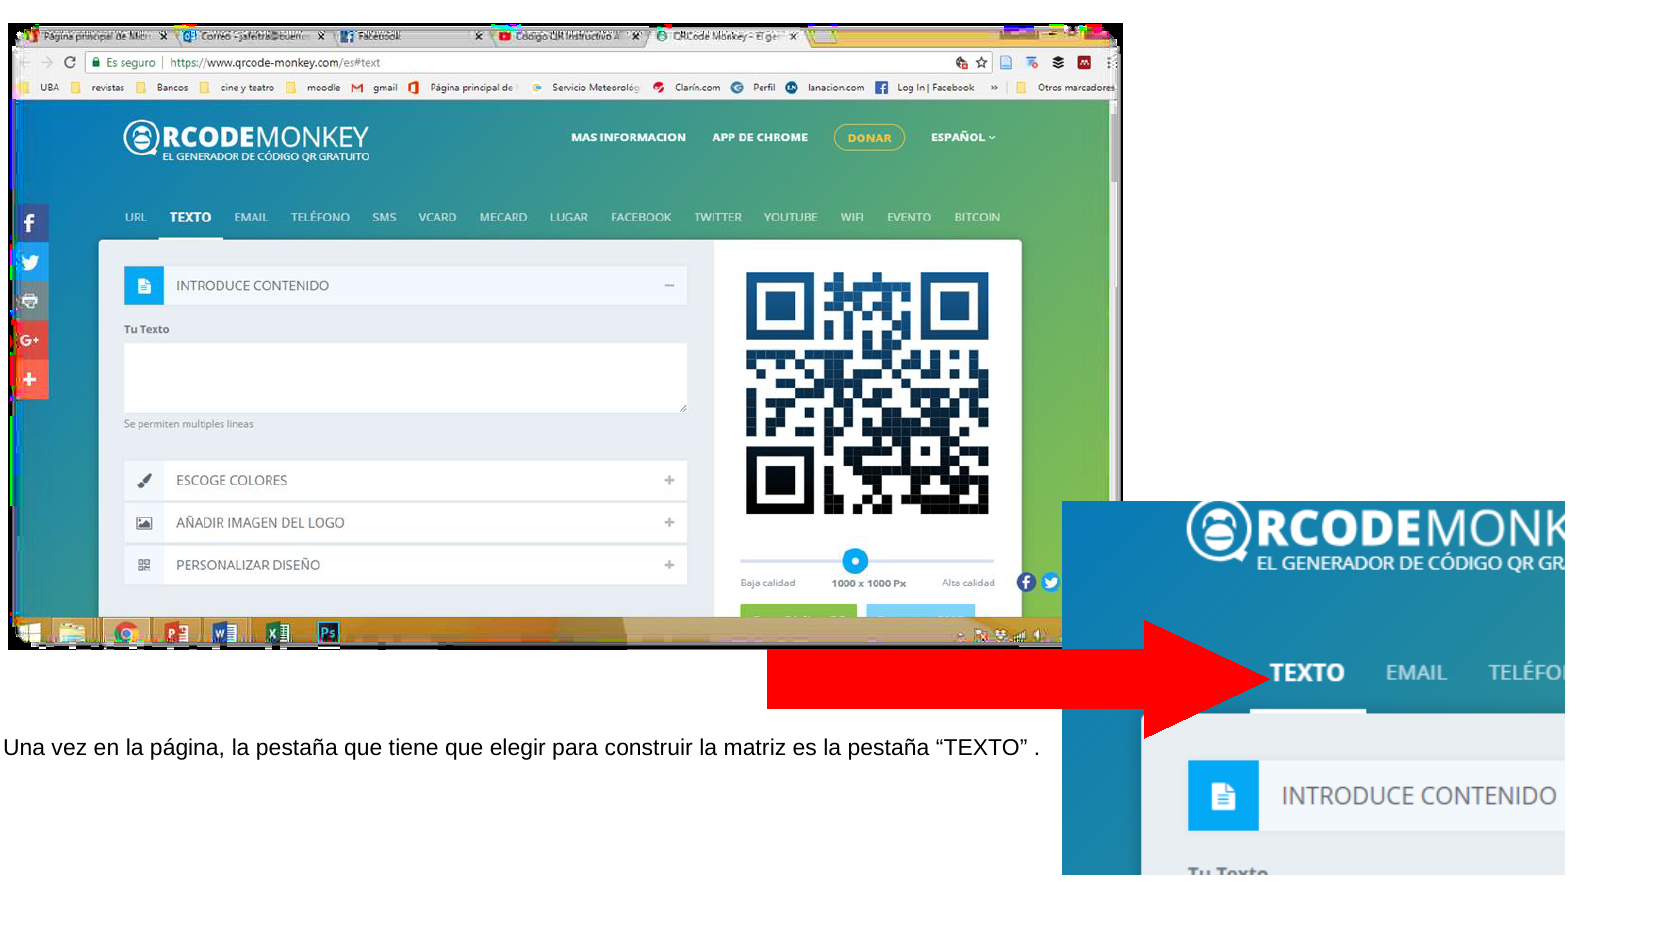

Una vez en la página, la pestaña que tiene que elegir para construir la matriz es la pestaña “TEXTO” .